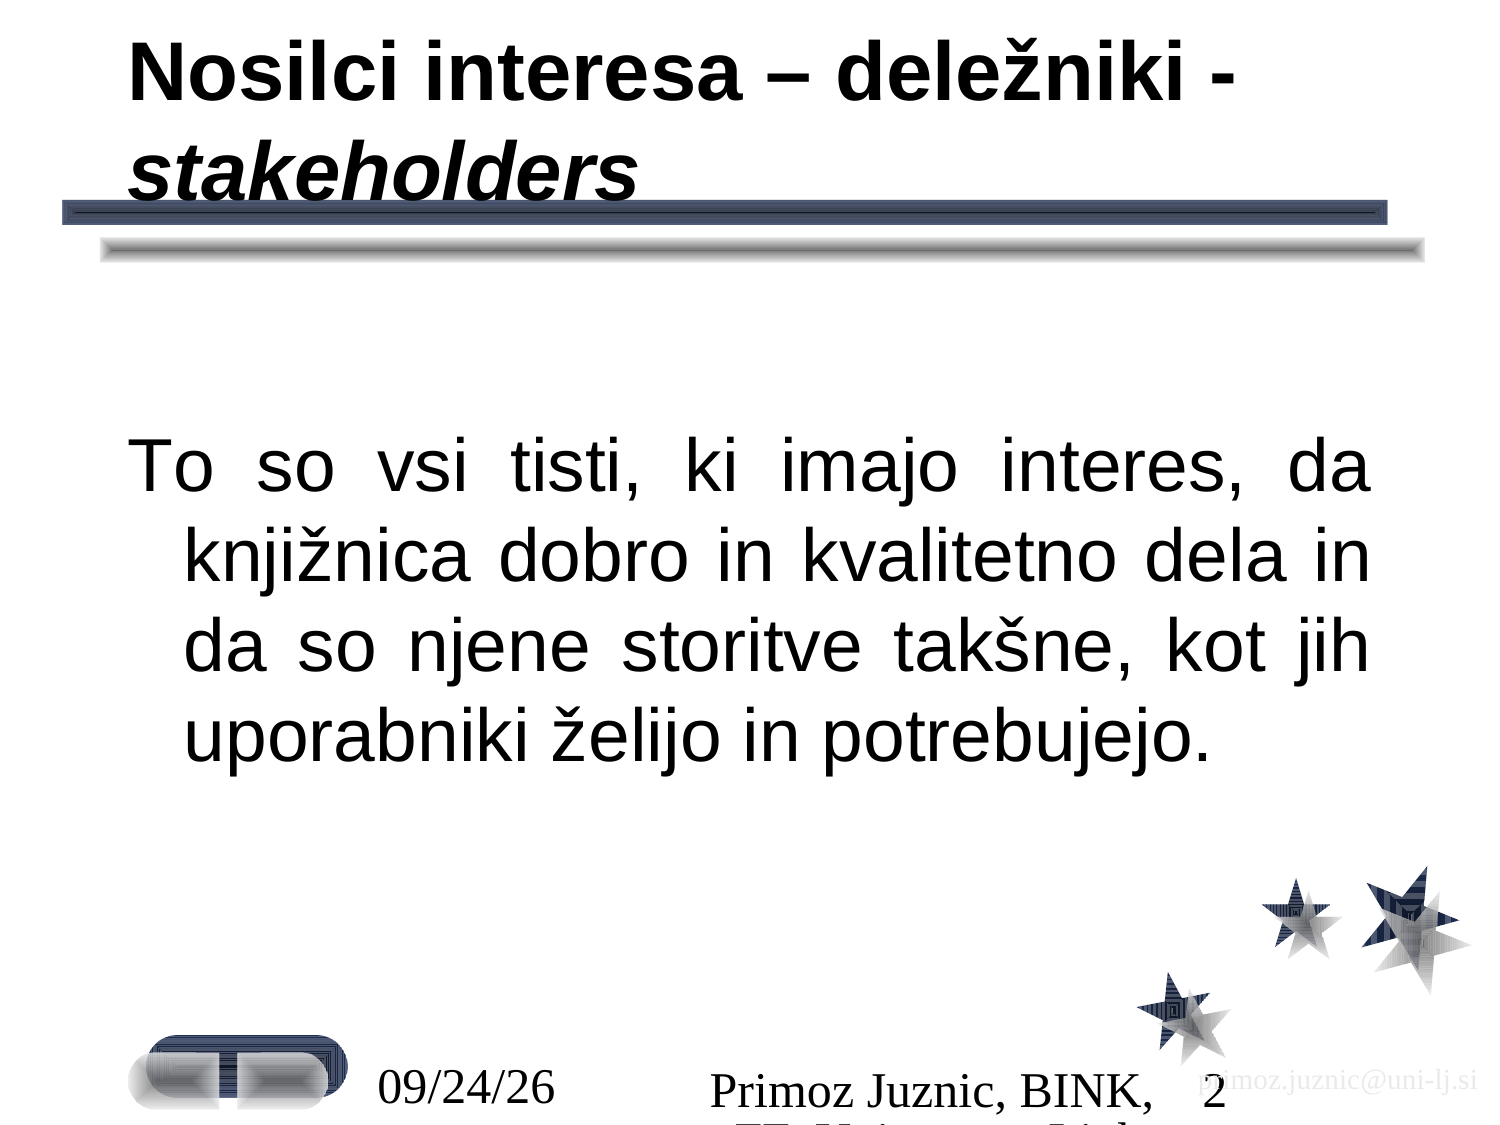

# Nosilci interesa – deležniki -stakeholders
To so vsi tisti, ki imajo interes, da knjižnica dobro in kvalitetno dela in da so njene storitve takšne, kot jih uporabniki želijo in potrebujejo.
Primoz Juznic, BINK, FF, Univerza v Ljubljani
2